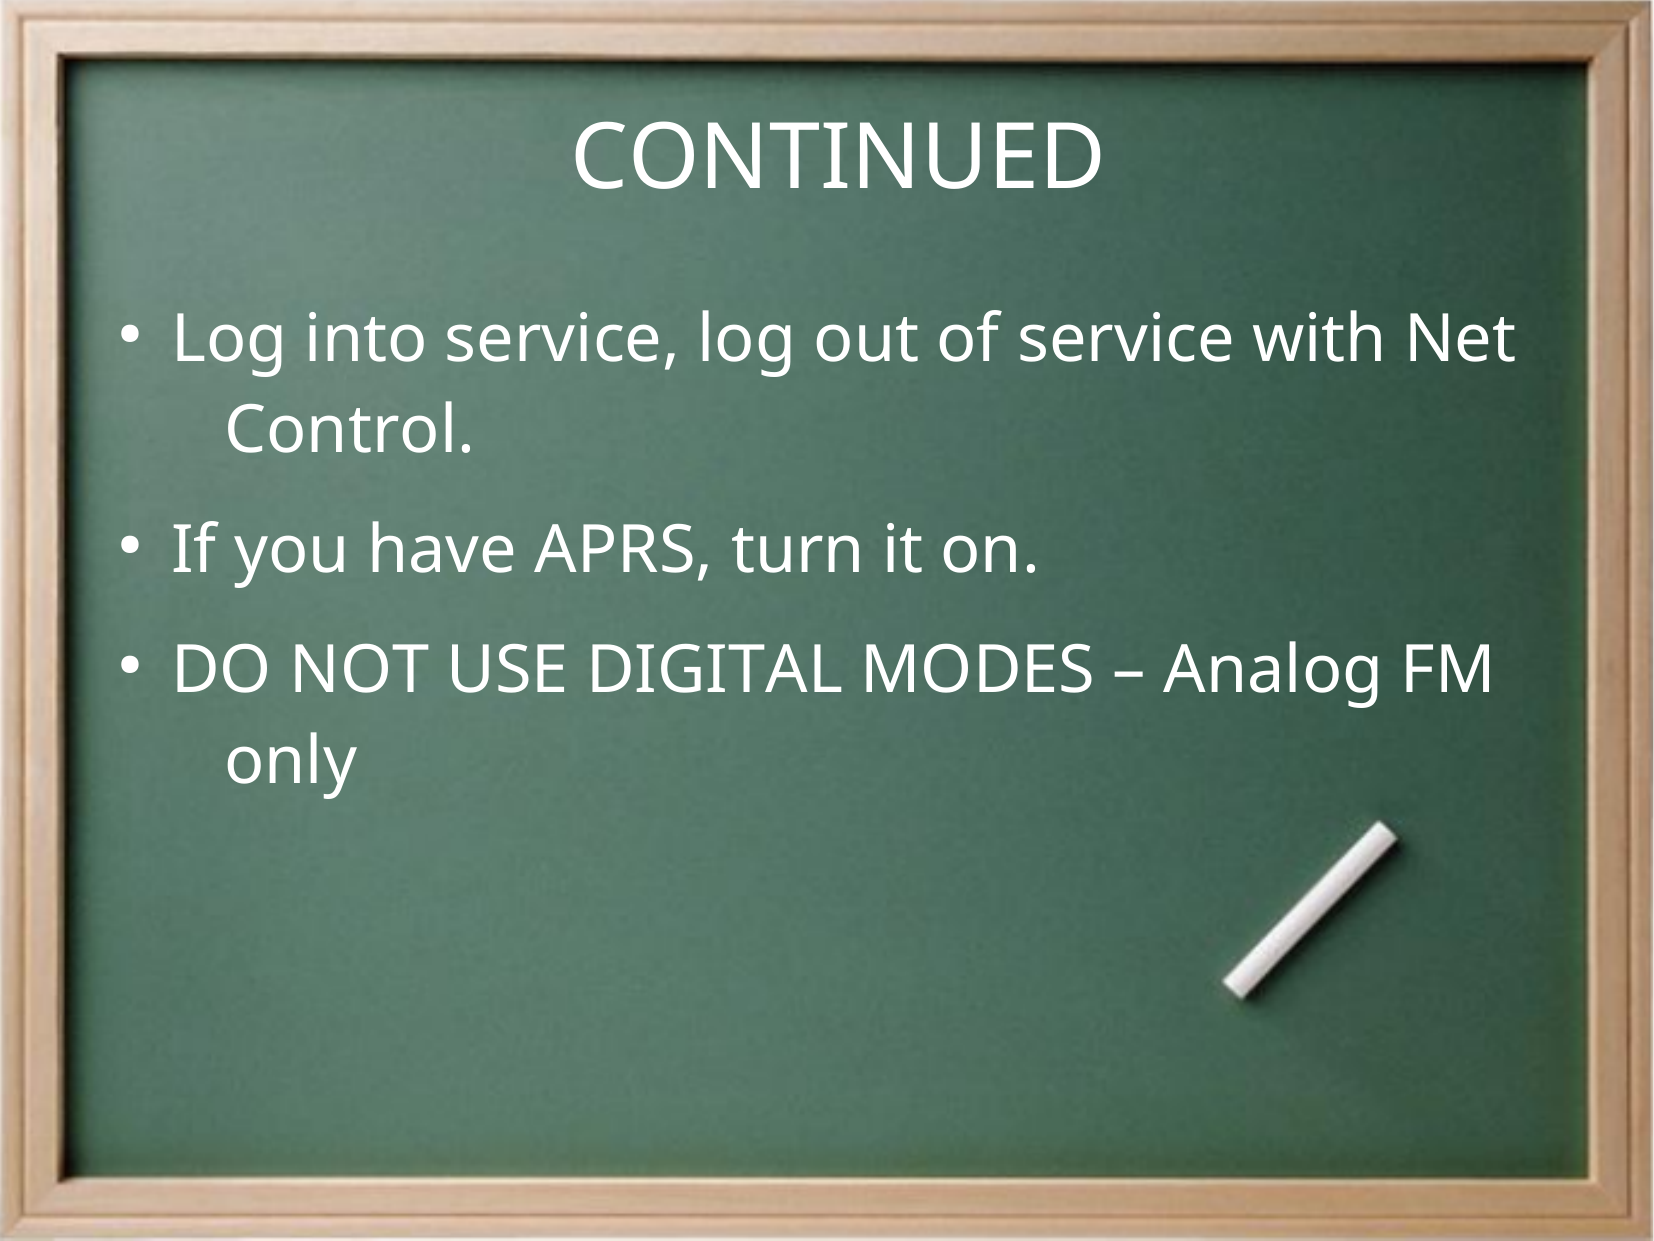

# CONTINUED
Log into service, log out of service with Net Control.
If you have APRS, turn it on.
DO NOT USE DIGITAL MODES – Analog FM only